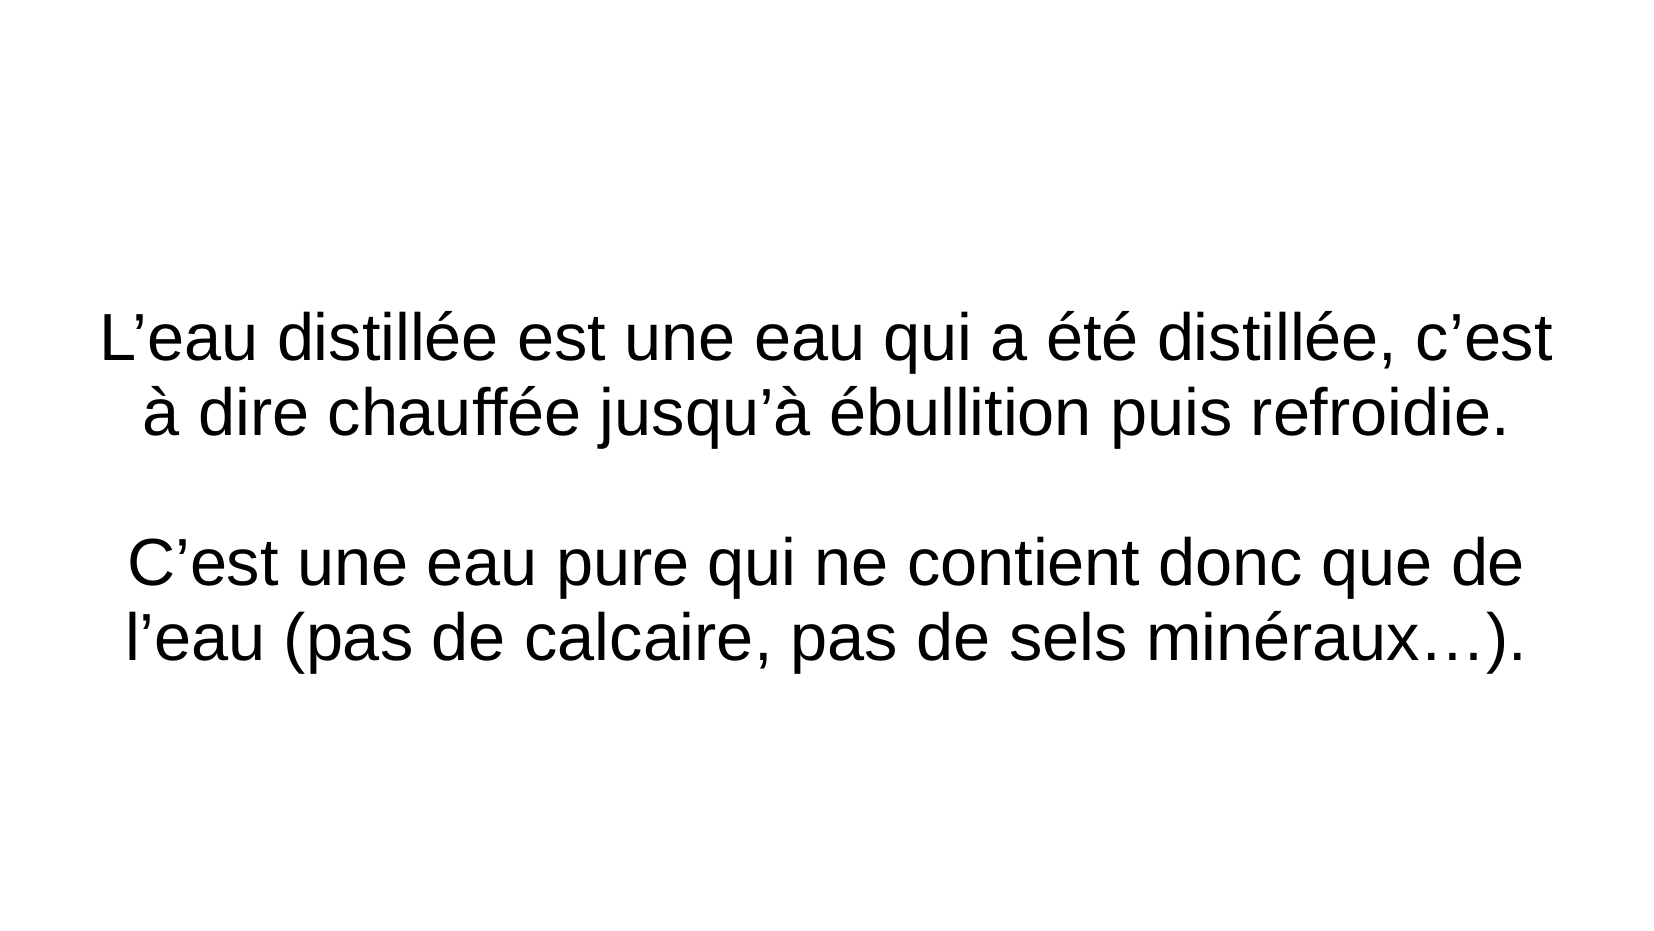

# L’eau distillée est une eau qui a été distillée, c’est à dire chauffée jusqu’à ébullition puis refroidie.
C’est une eau pure qui ne contient donc que de l’eau (pas de calcaire, pas de sels minéraux…).